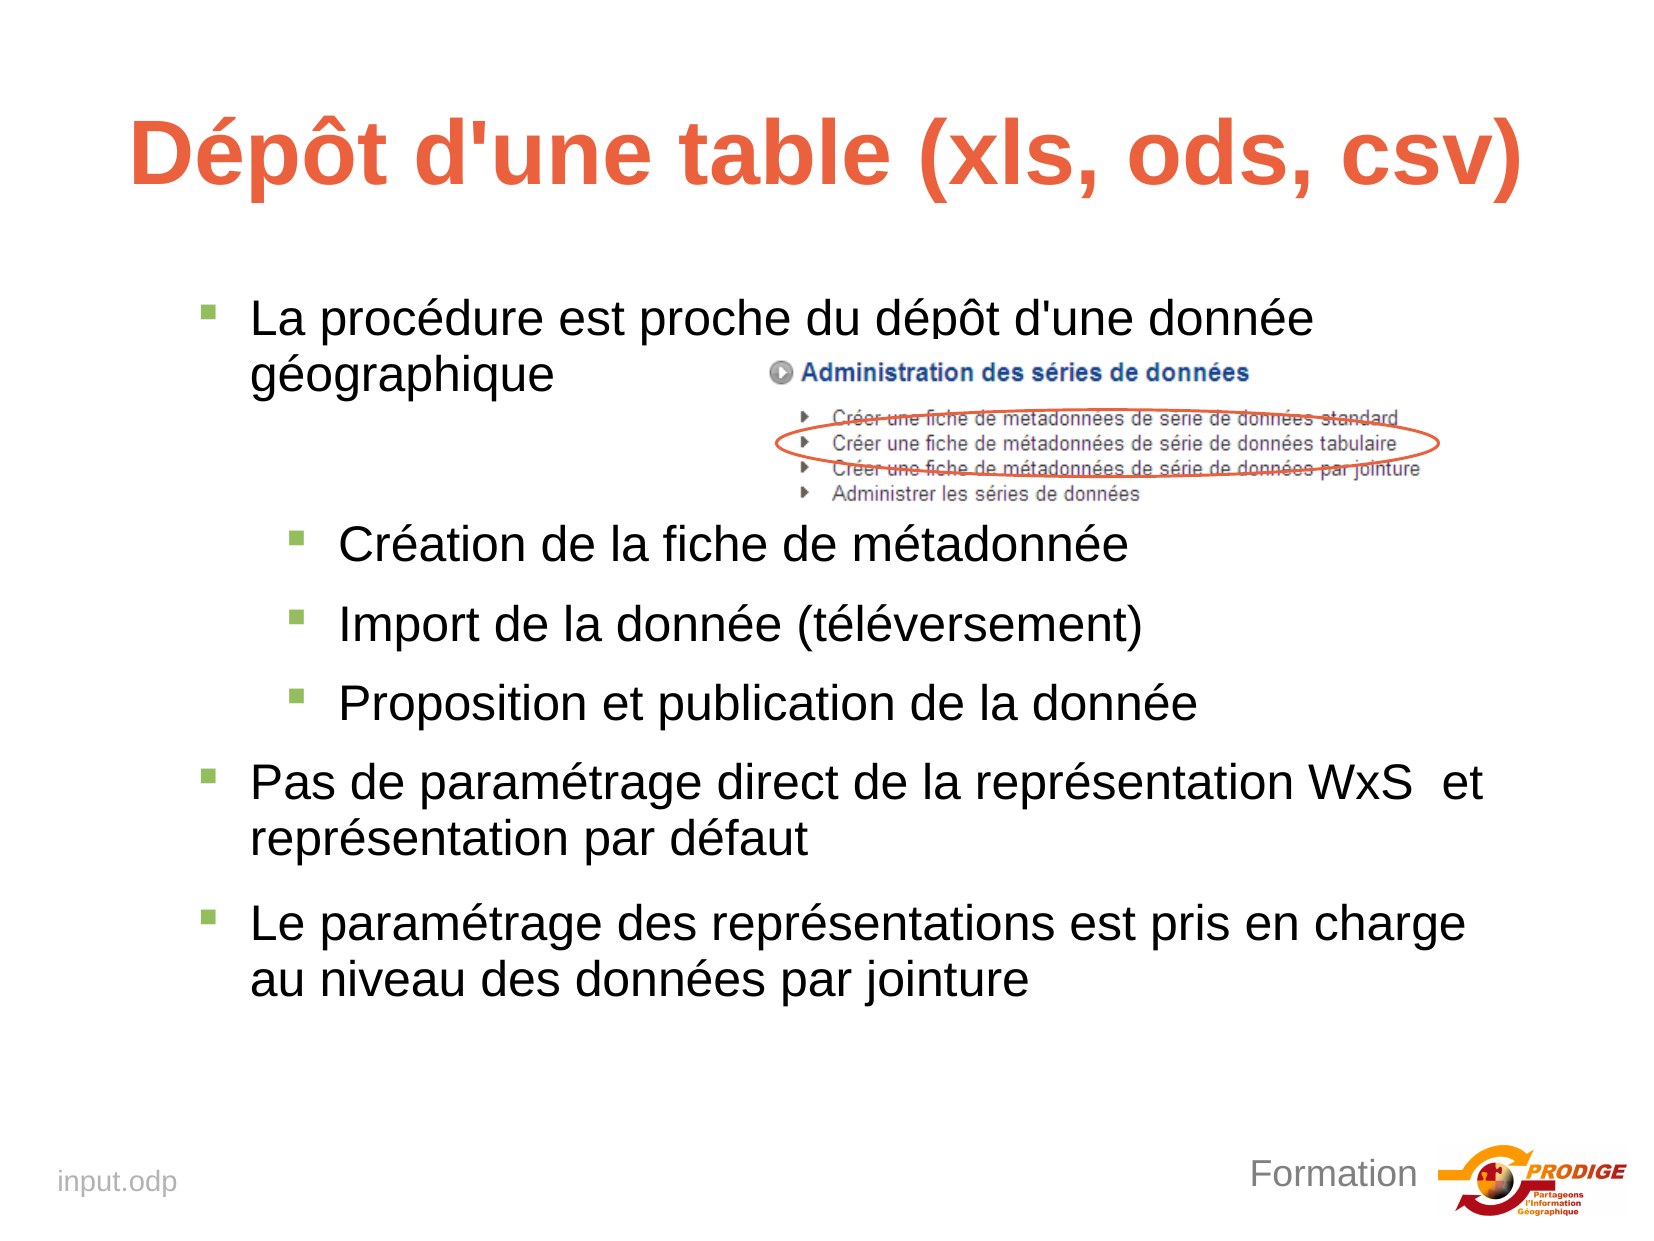

# Dépôt d'une table (xls, ods, csv)
La procédure est proche du dépôt d'une donnée géographique
Création de la fiche de métadonnée
Import de la donnée (téléversement)
Proposition et publication de la donnée
Pas de paramétrage direct de la représentation WxS et représentation par défaut
Le paramétrage des représentations est pris en charge au niveau des données par jointure